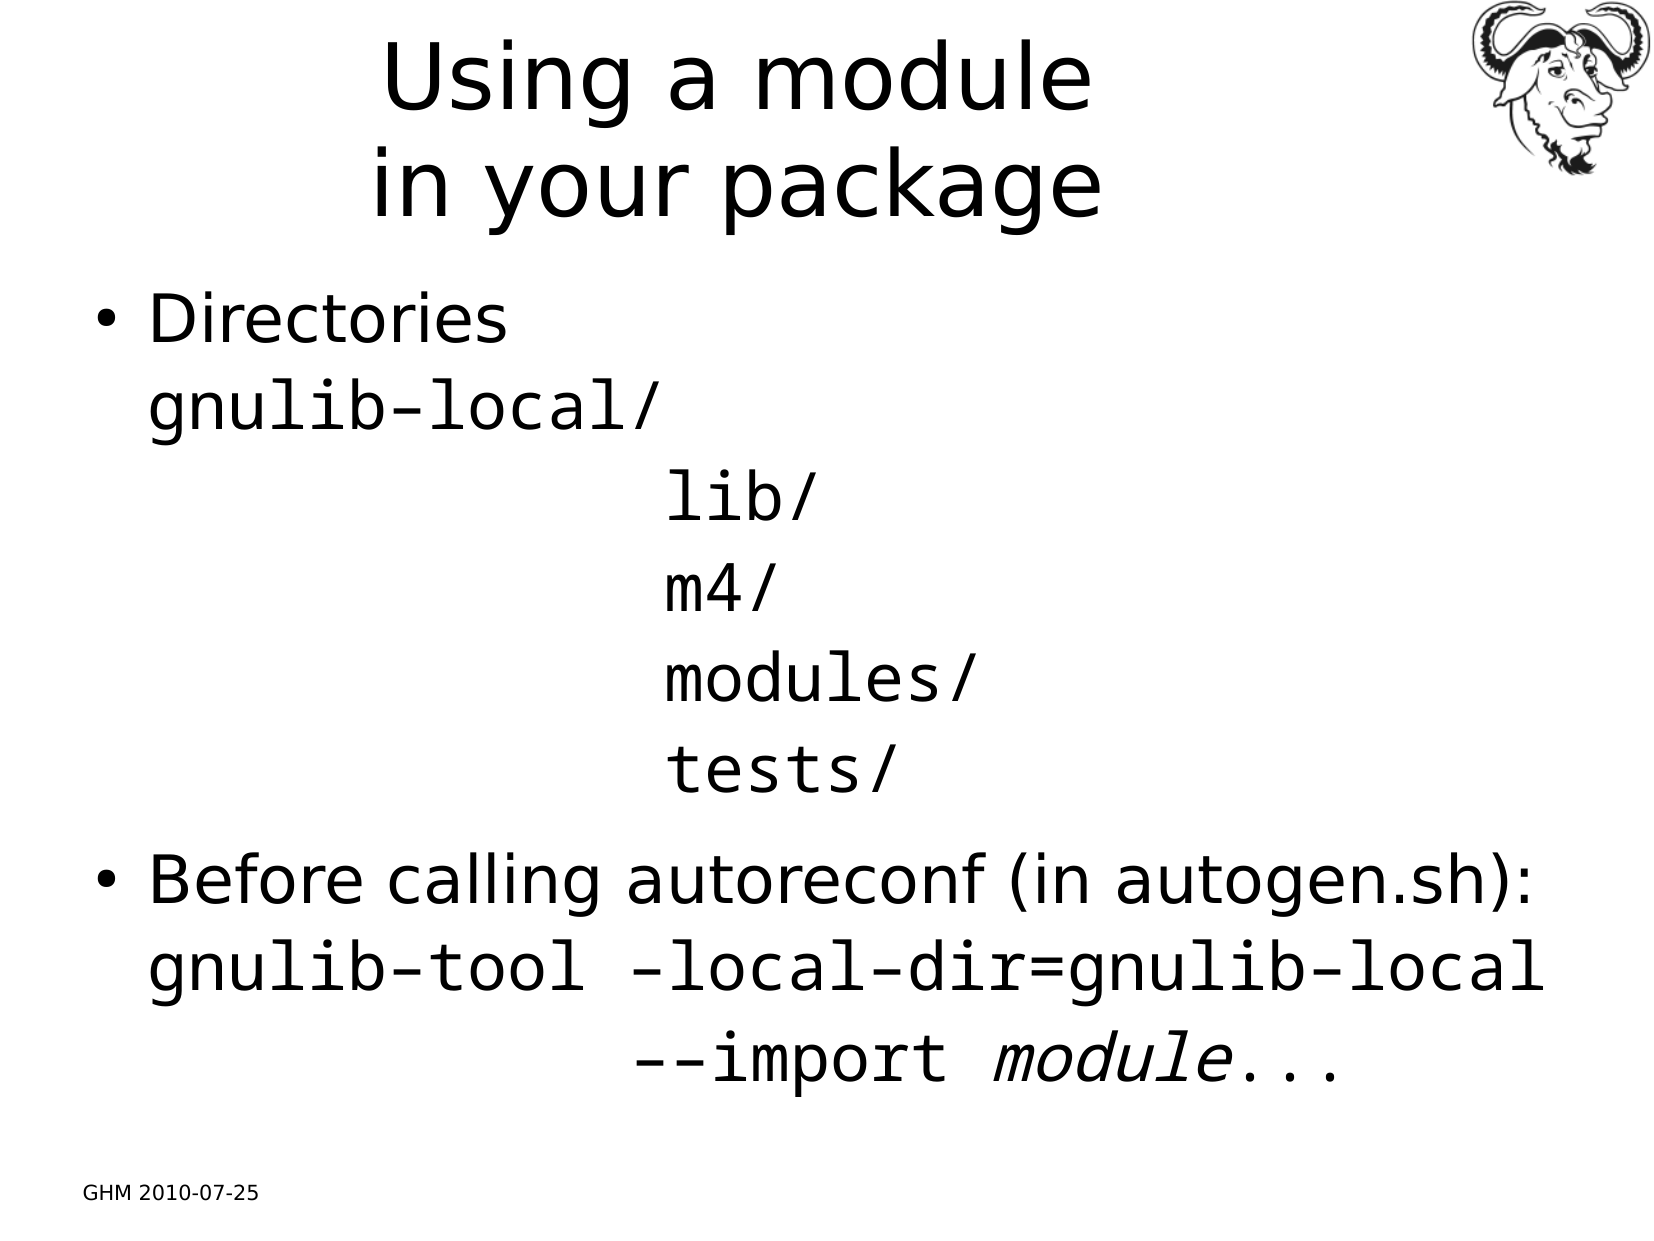

# Using a module in your package
Directories
gnulib–local/
							lib/
							m4/
							modules/
							tests/
Before calling autoreconf (in autogen.sh):
gnulib–tool –local–dir=gnulib–local
						 ––import module...